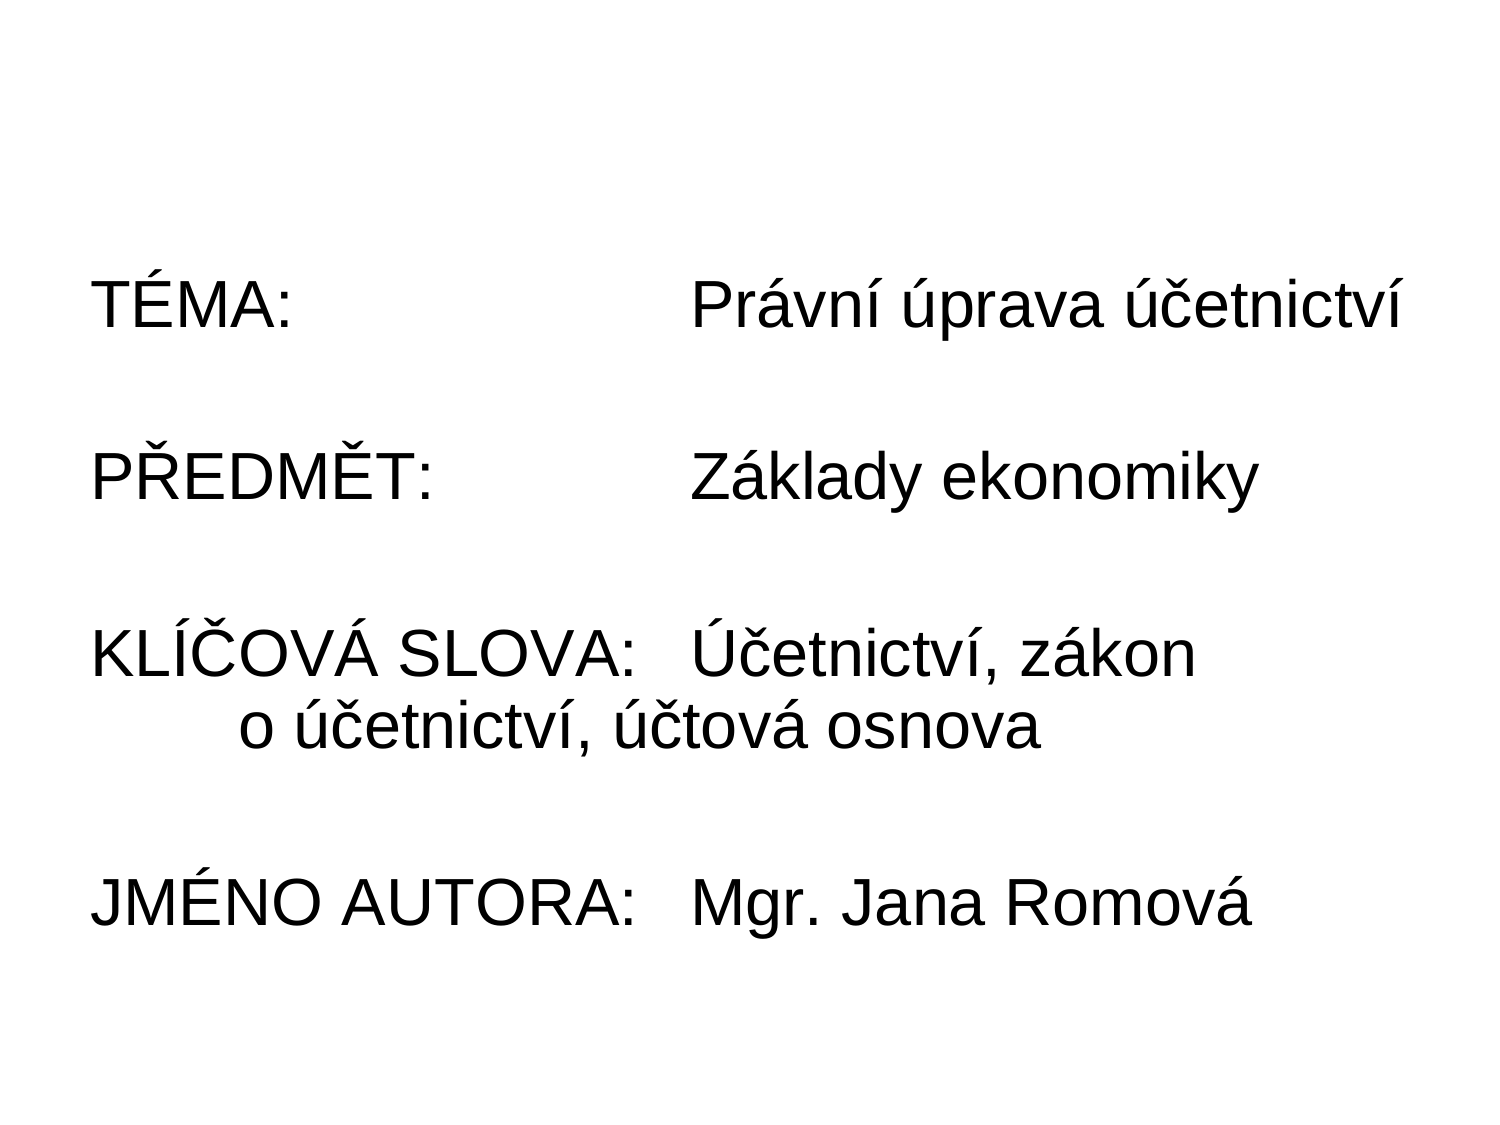

# TÉMA:			Právní úprava účetnictví
PŘEDMĚT:		Základy ekonomiky
KLÍČOVÁ SLOVA:	Účetnictví, zákon o účetnictví, účtová osnova
JMÉNO AUTORA:	Mgr. Jana Romová